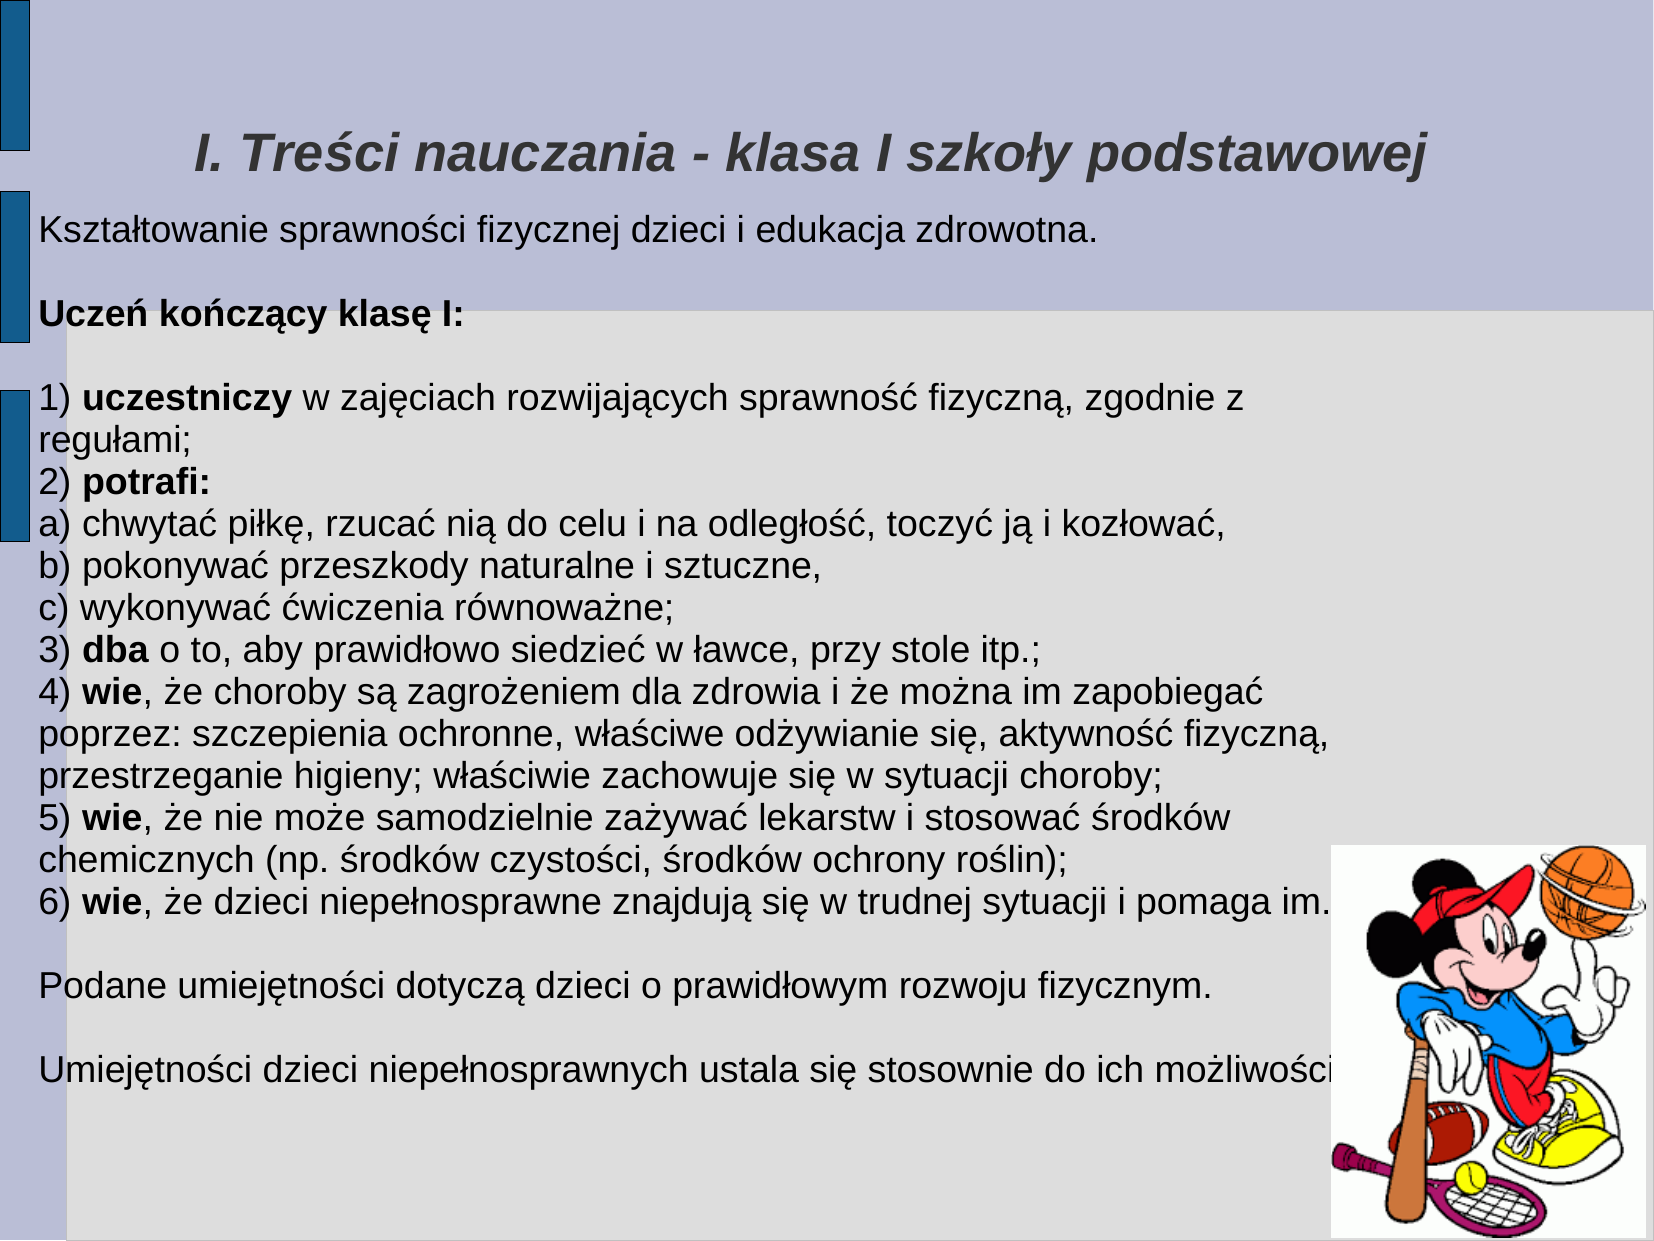

# I. Treści nauczania - klasa I szkoły podstawowej
Kształtowanie sprawności fizycznej dzieci i edukacja zdrowotna.
Uczeń kończący klasę I:
1) uczestniczy w zajęciach rozwijających sprawność fizyczną, zgodnie z regułami;
2) potrafi:
a) chwytać piłkę, rzucać nią do celu i na odległość, toczyć ją i kozłować,
b) pokonywać przeszkody naturalne i sztuczne,
c) wykonywać ćwiczenia równoważne;
3) dba o to, aby prawidłowo siedzieć w ławce, przy stole itp.;
4) wie, że choroby są zagrożeniem dla zdrowia i że można im zapobiegać poprzez: szczepienia ochronne, właściwe odżywianie się, aktywność fizyczną, przestrzeganie higieny; właściwie zachowuje się w sytuacji choroby;
5) wie, że nie może samodzielnie zażywać lekarstw i stosować środków chemicznych (np. środków czystości, środków ochrony roślin);
6) wie, że dzieci niepełnosprawne znajdują się w trudnej sytuacji i pomaga im.
Podane umiejętności dotyczą dzieci o prawidłowym rozwoju fizycznym.
Umiejętności dzieci niepełnosprawnych ustala się stosownie do ich możliwości.